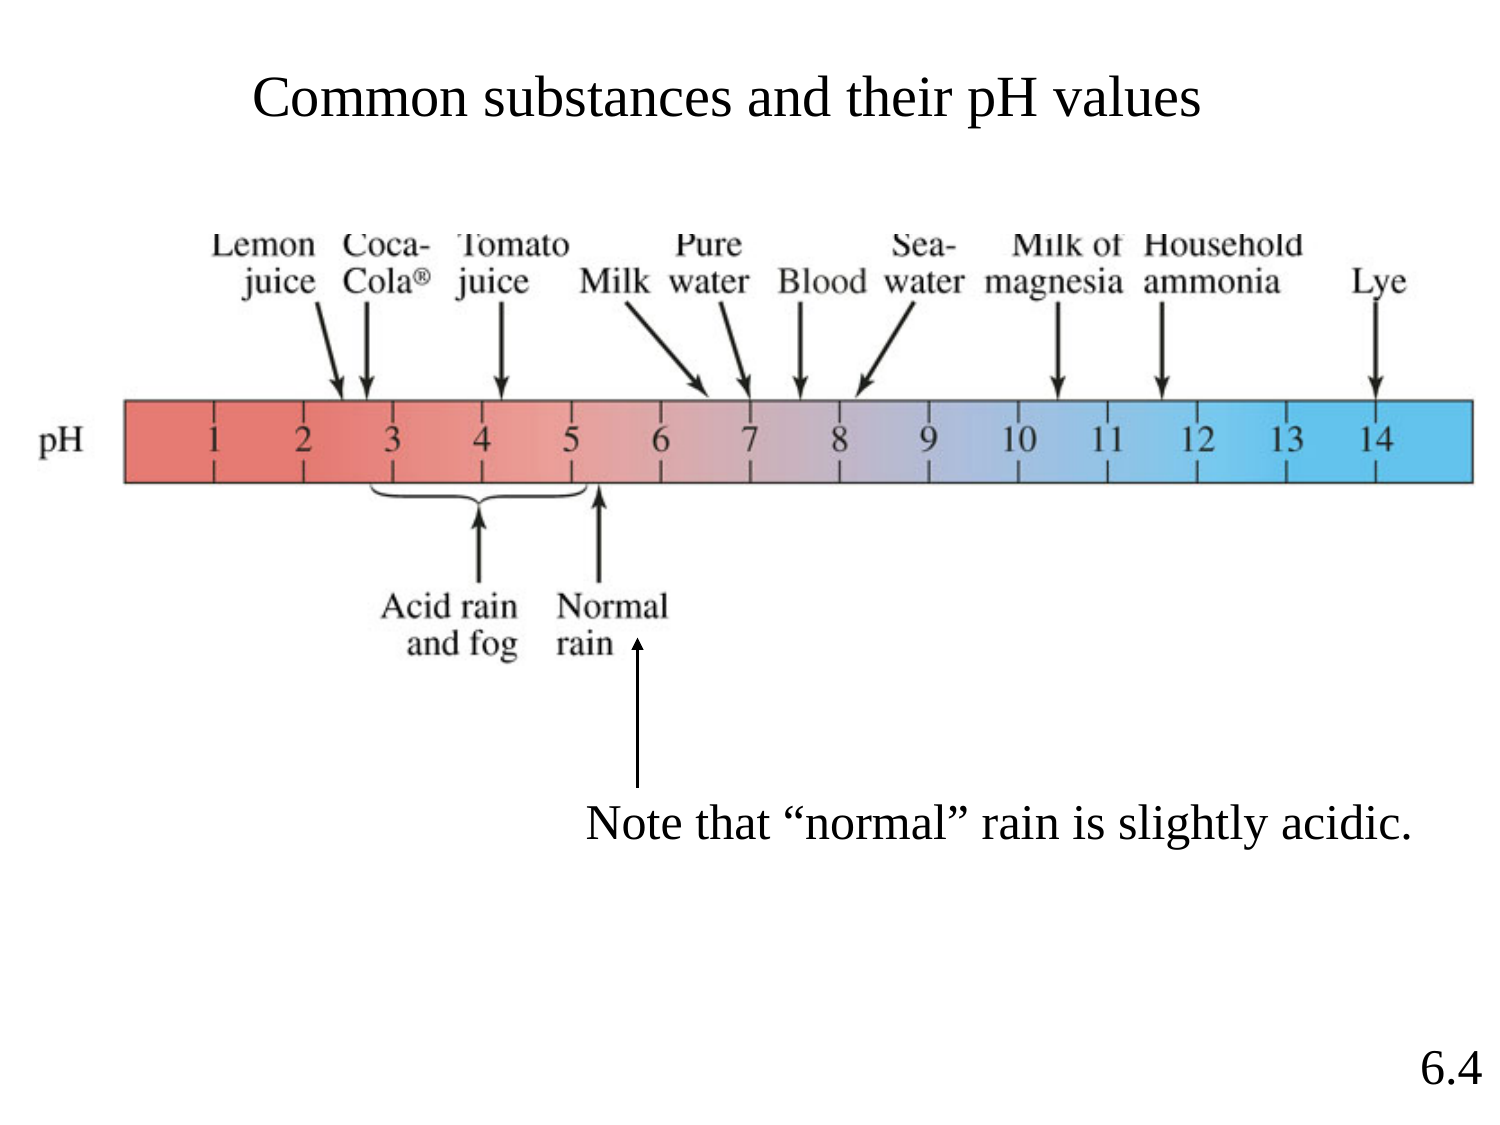

Common substances and their pH values
Note that “normal” rain is slightly acidic.
6.4